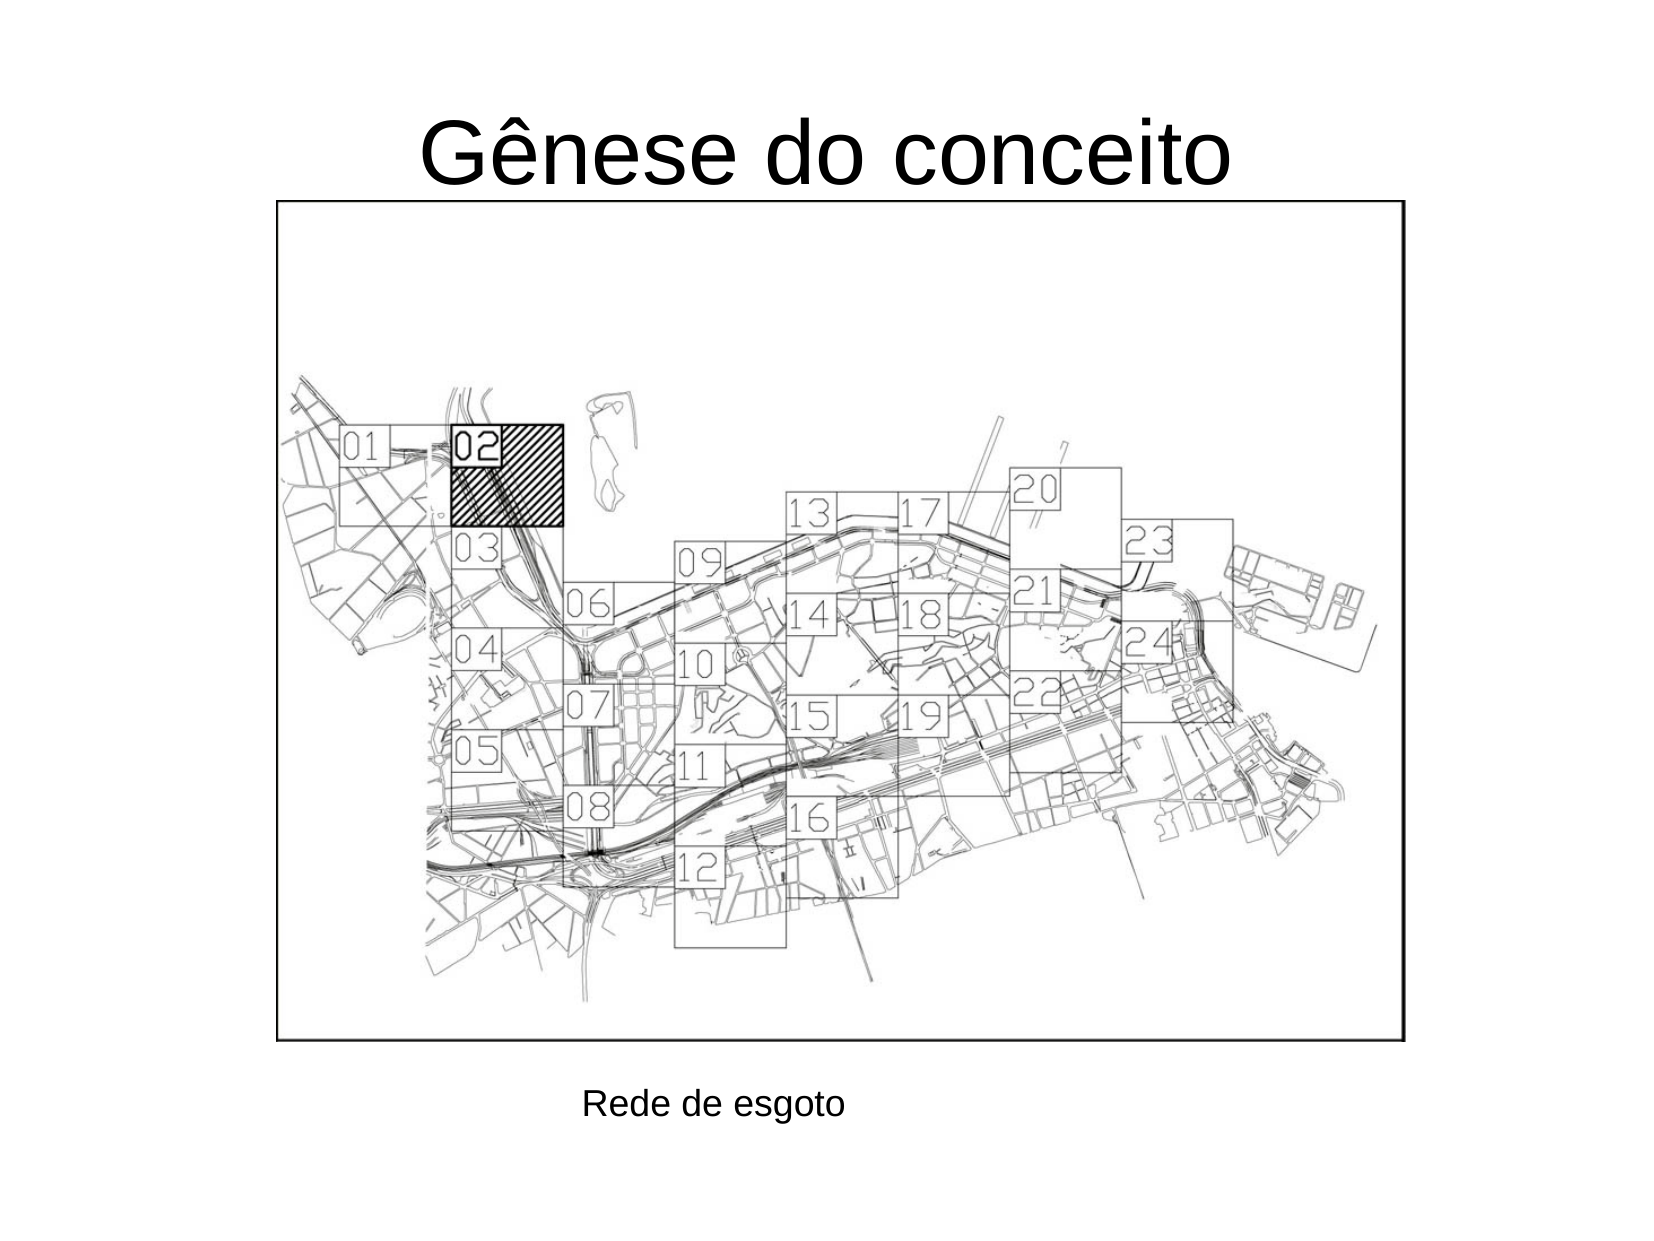

# Gênese do conceito
Rede de esgoto